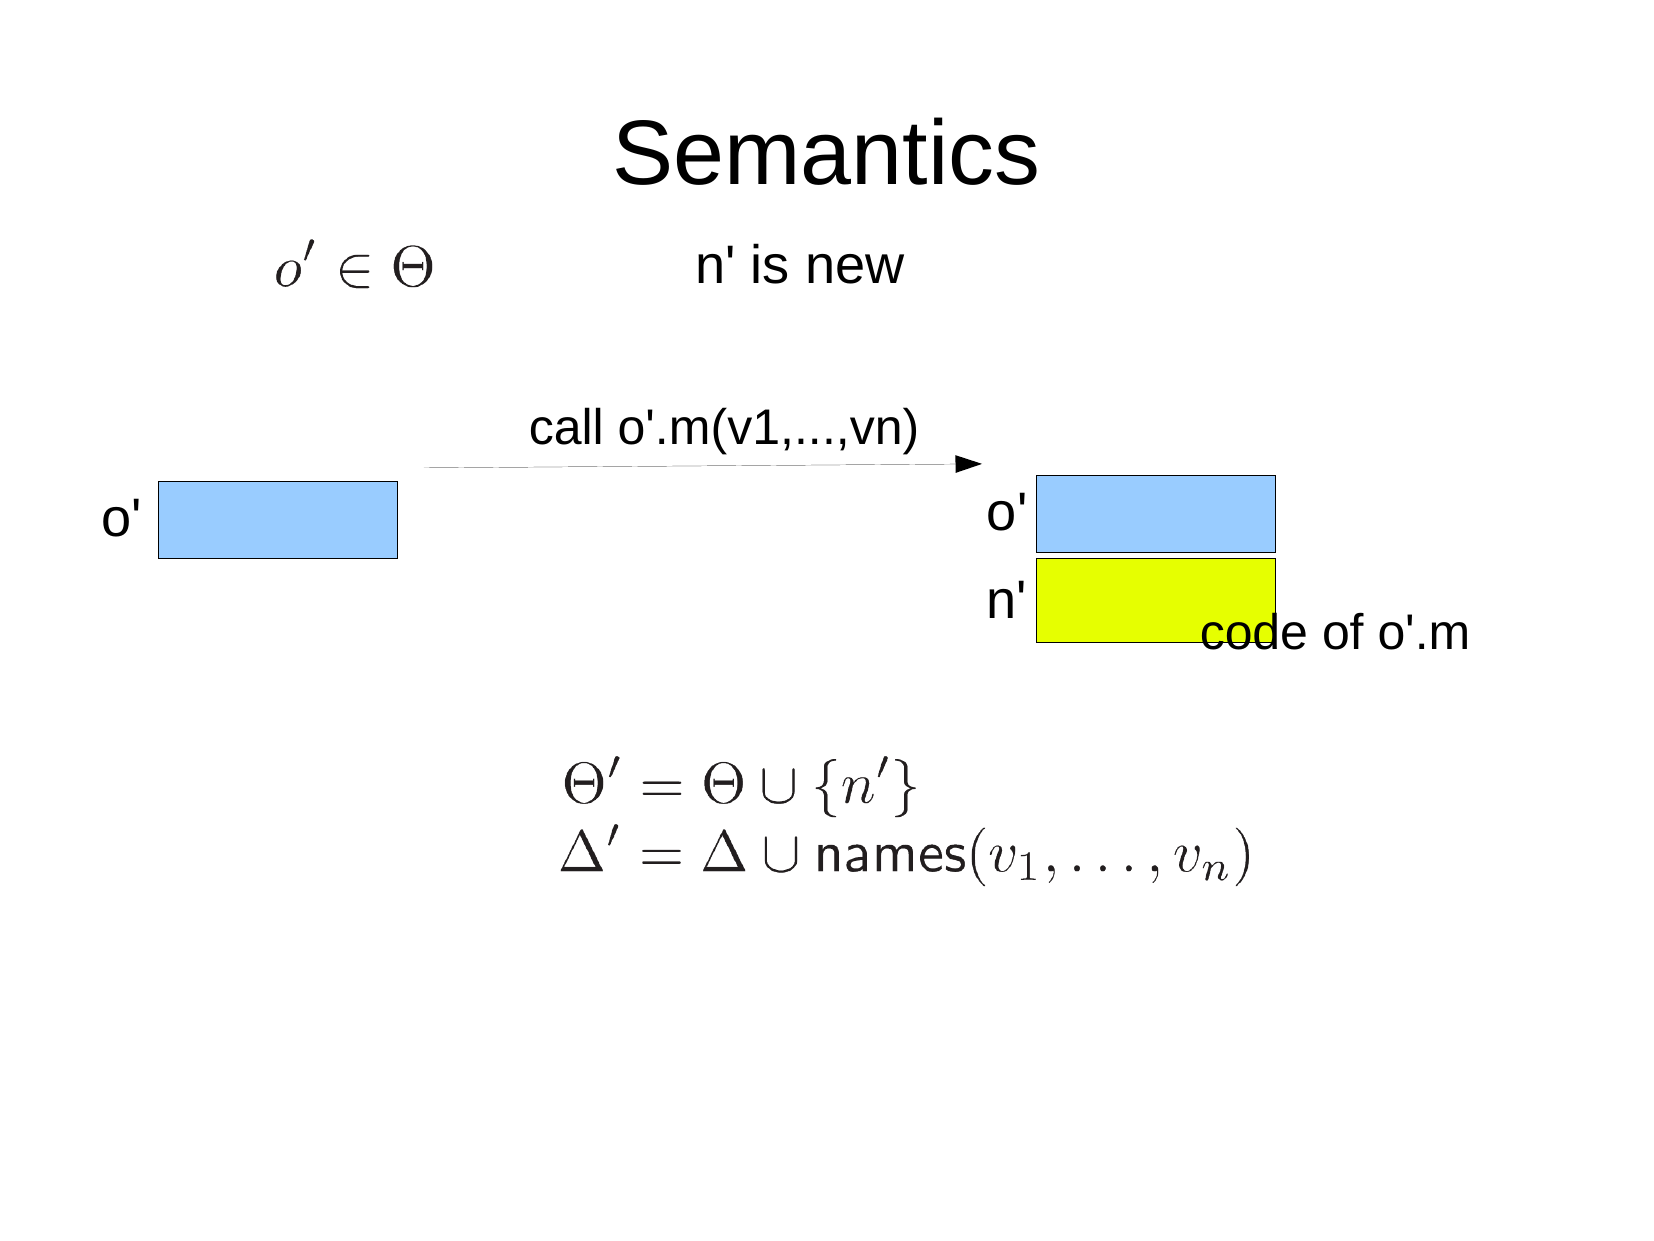

# Semantics
n' is new
call o'.m(v1,...,vn)
o'
o'
n'
code of o'.m